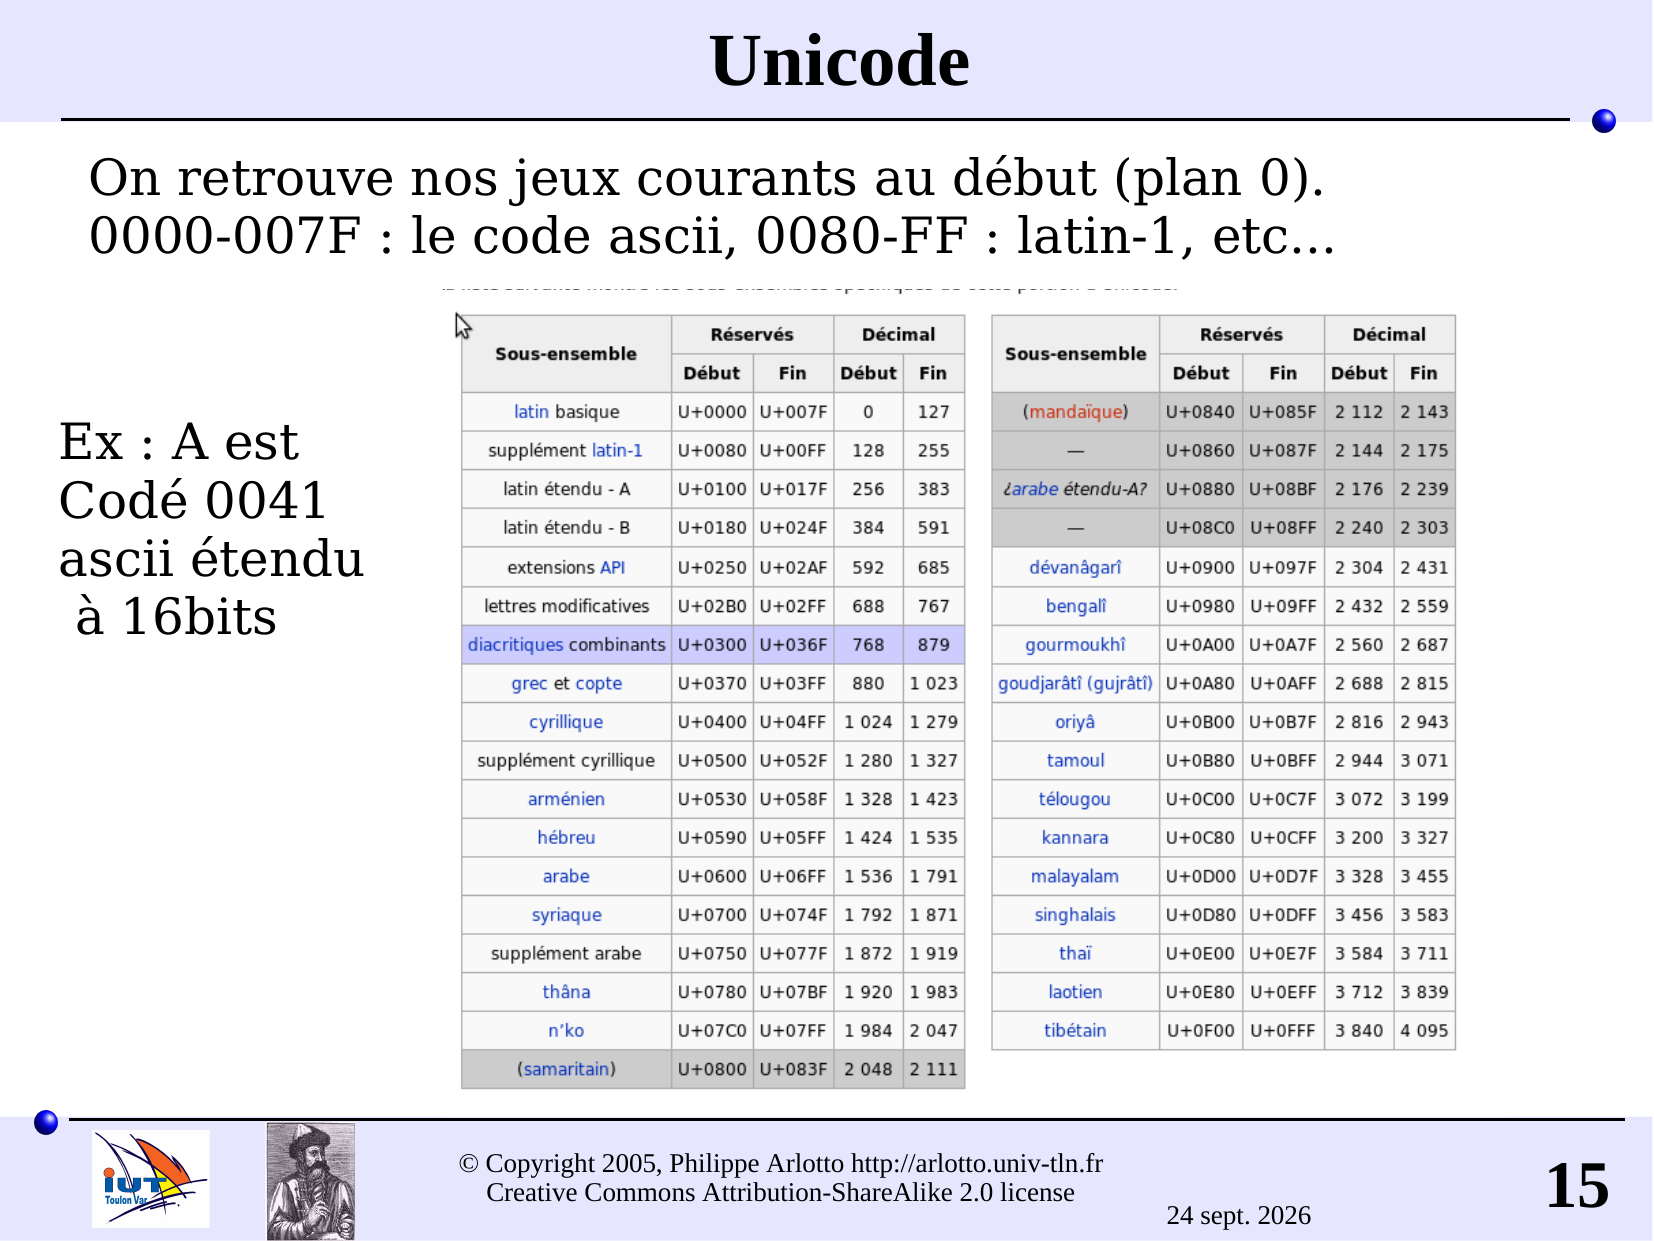

# Unicode
On retrouve nos jeux courants au début (plan 0). 0000-007F : le code ascii, 0080-FF : latin-1, etc...
Ex : A est
Codé 0041
ascii étendu
 à 16bits